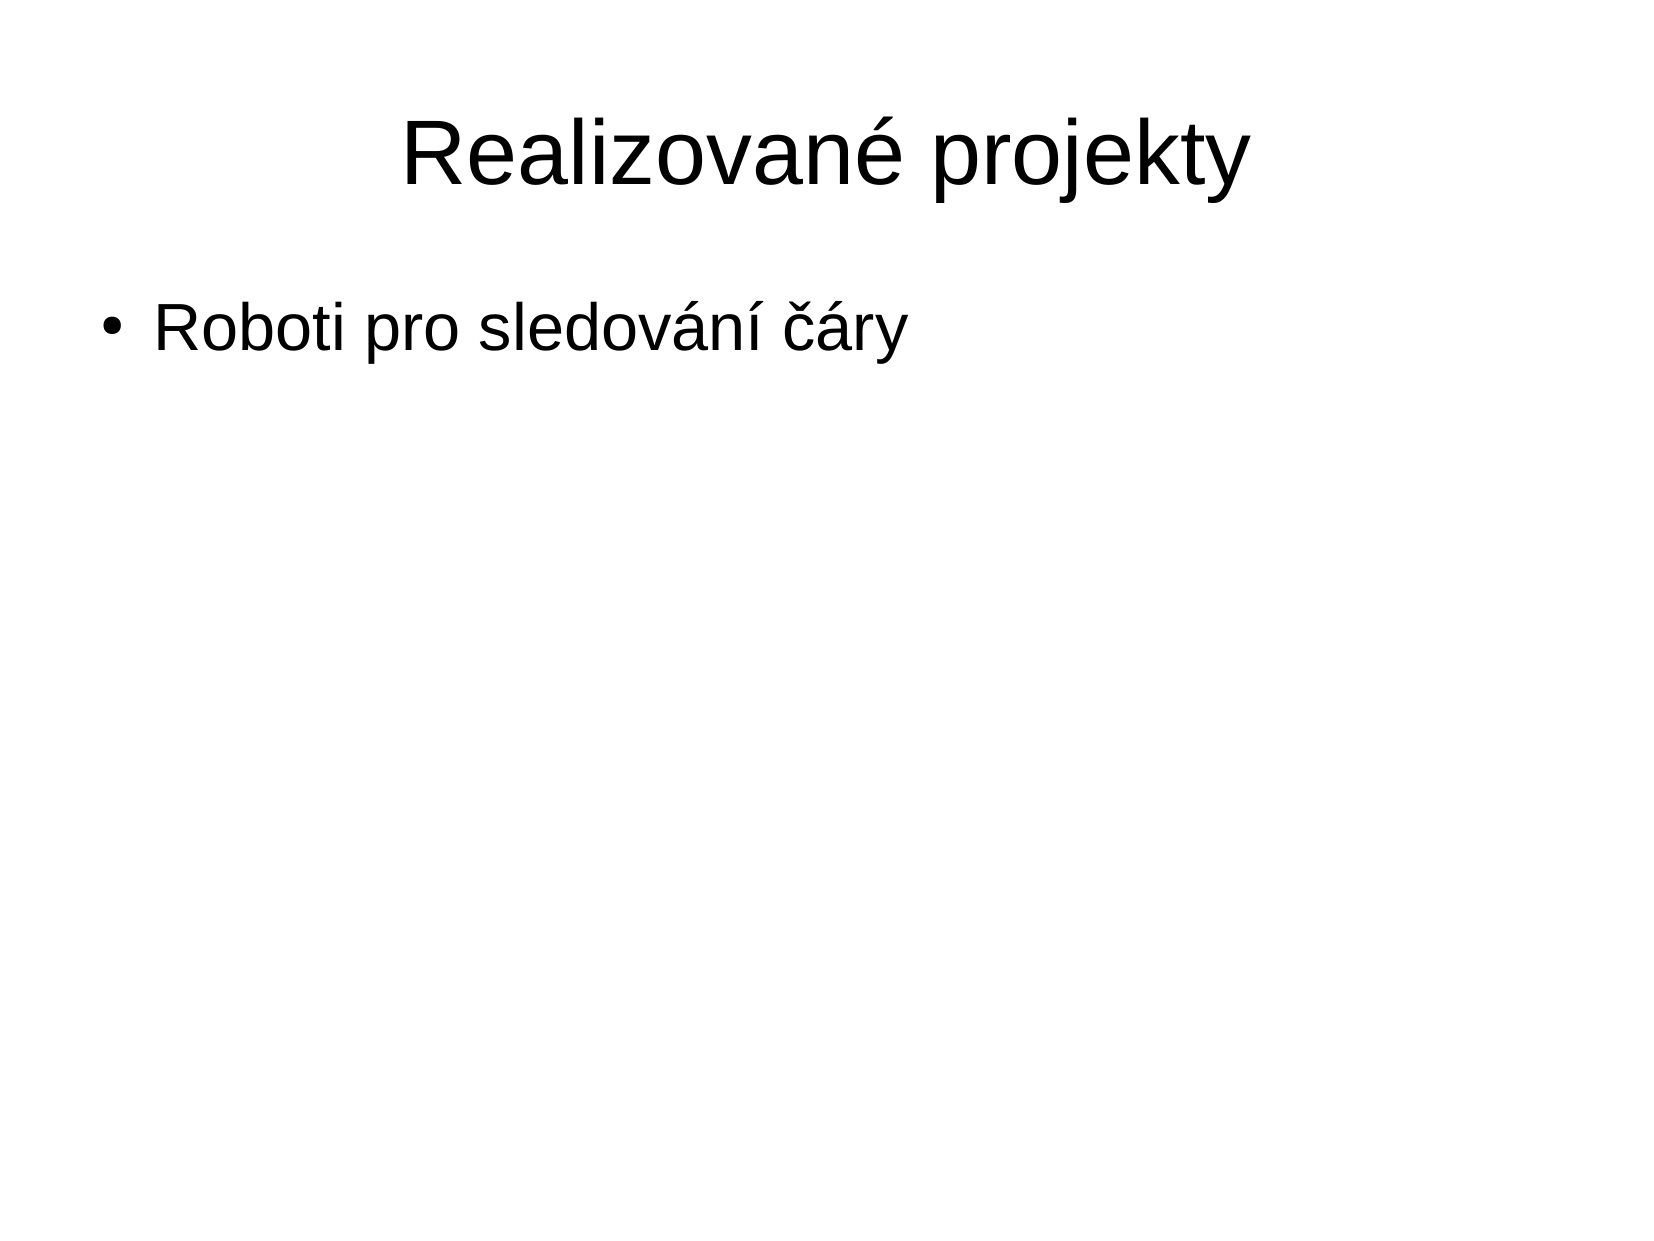

# Realizované projekty
Roboti pro sledování čáry